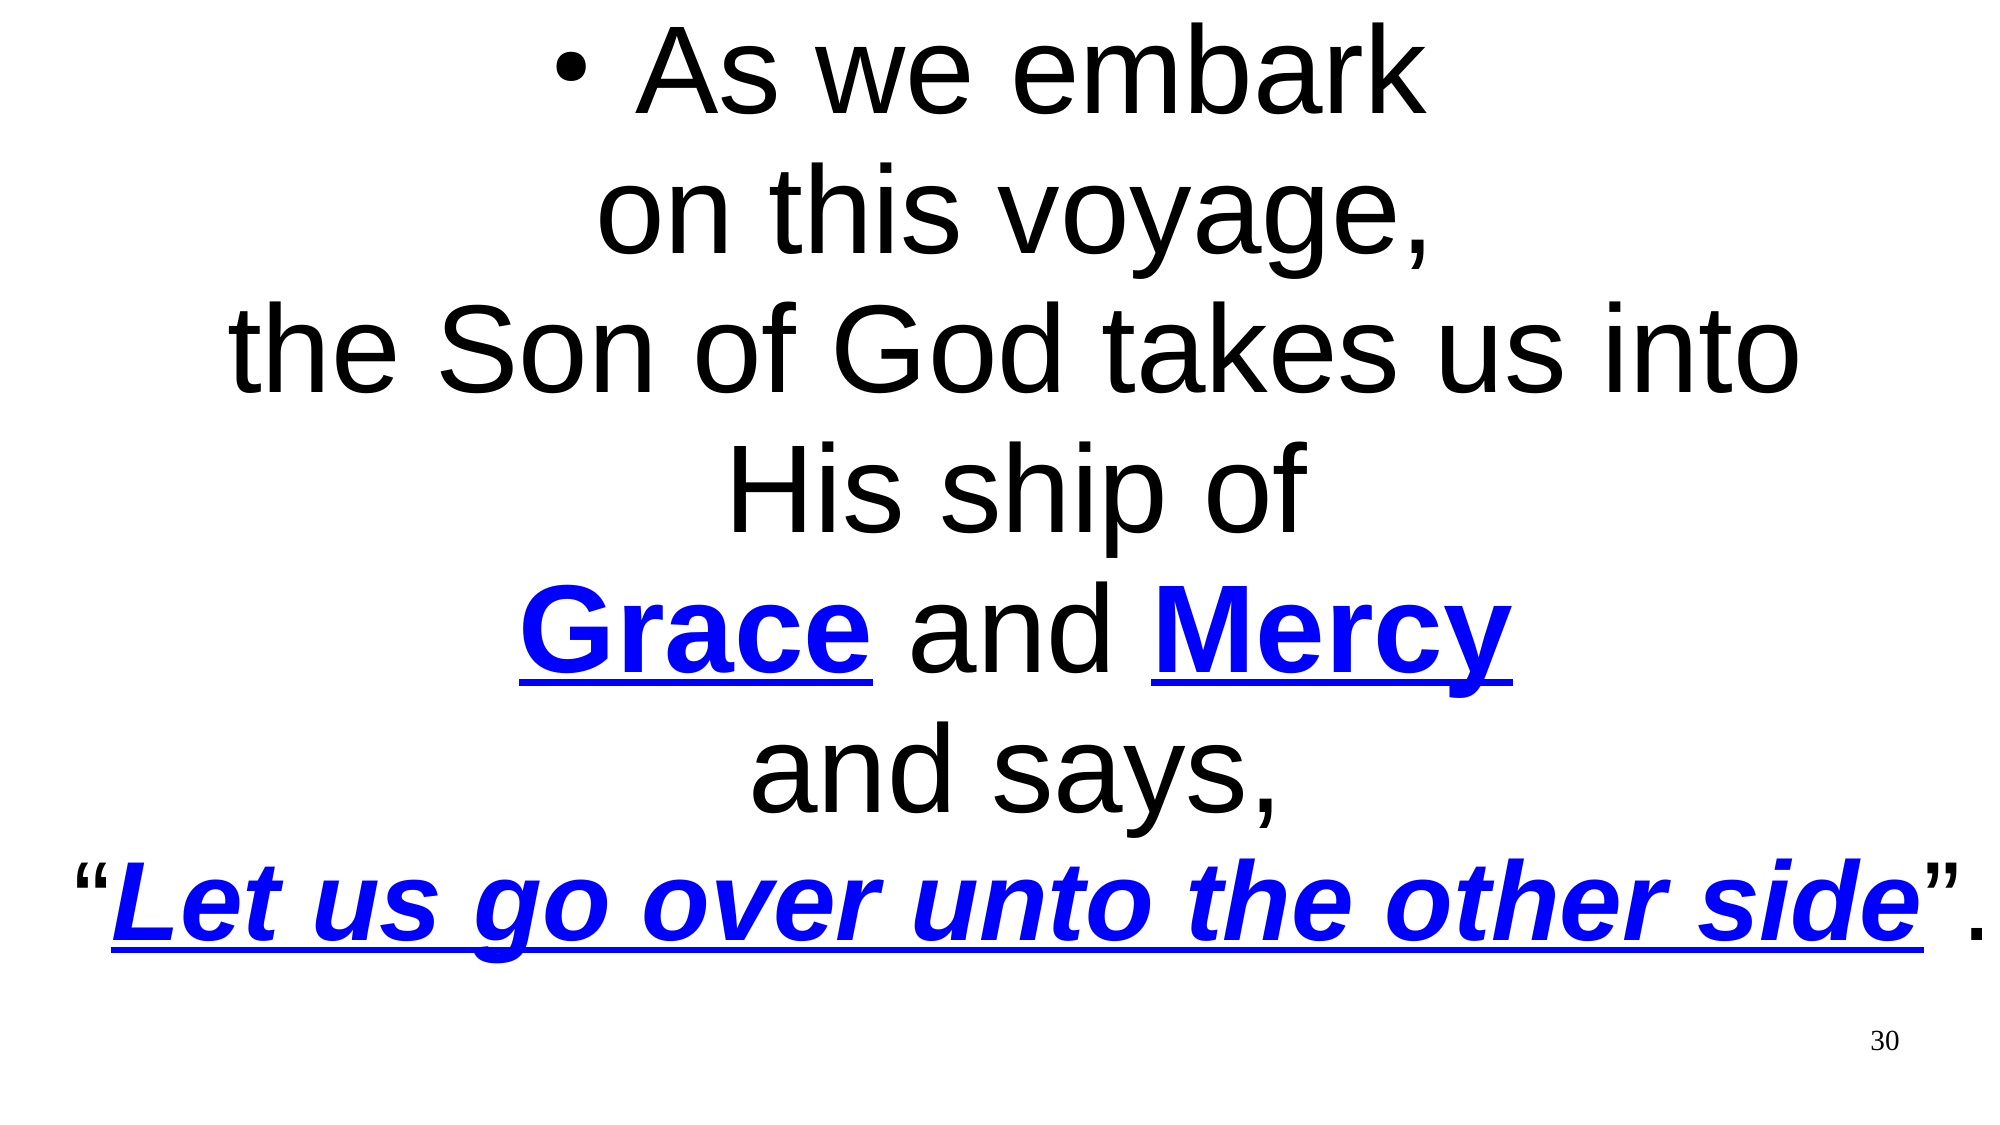

# As we embark on this voyage, the Son of God takes us into His ship of Grace and Mercy and says, “Let us go over unto the other side”.
30